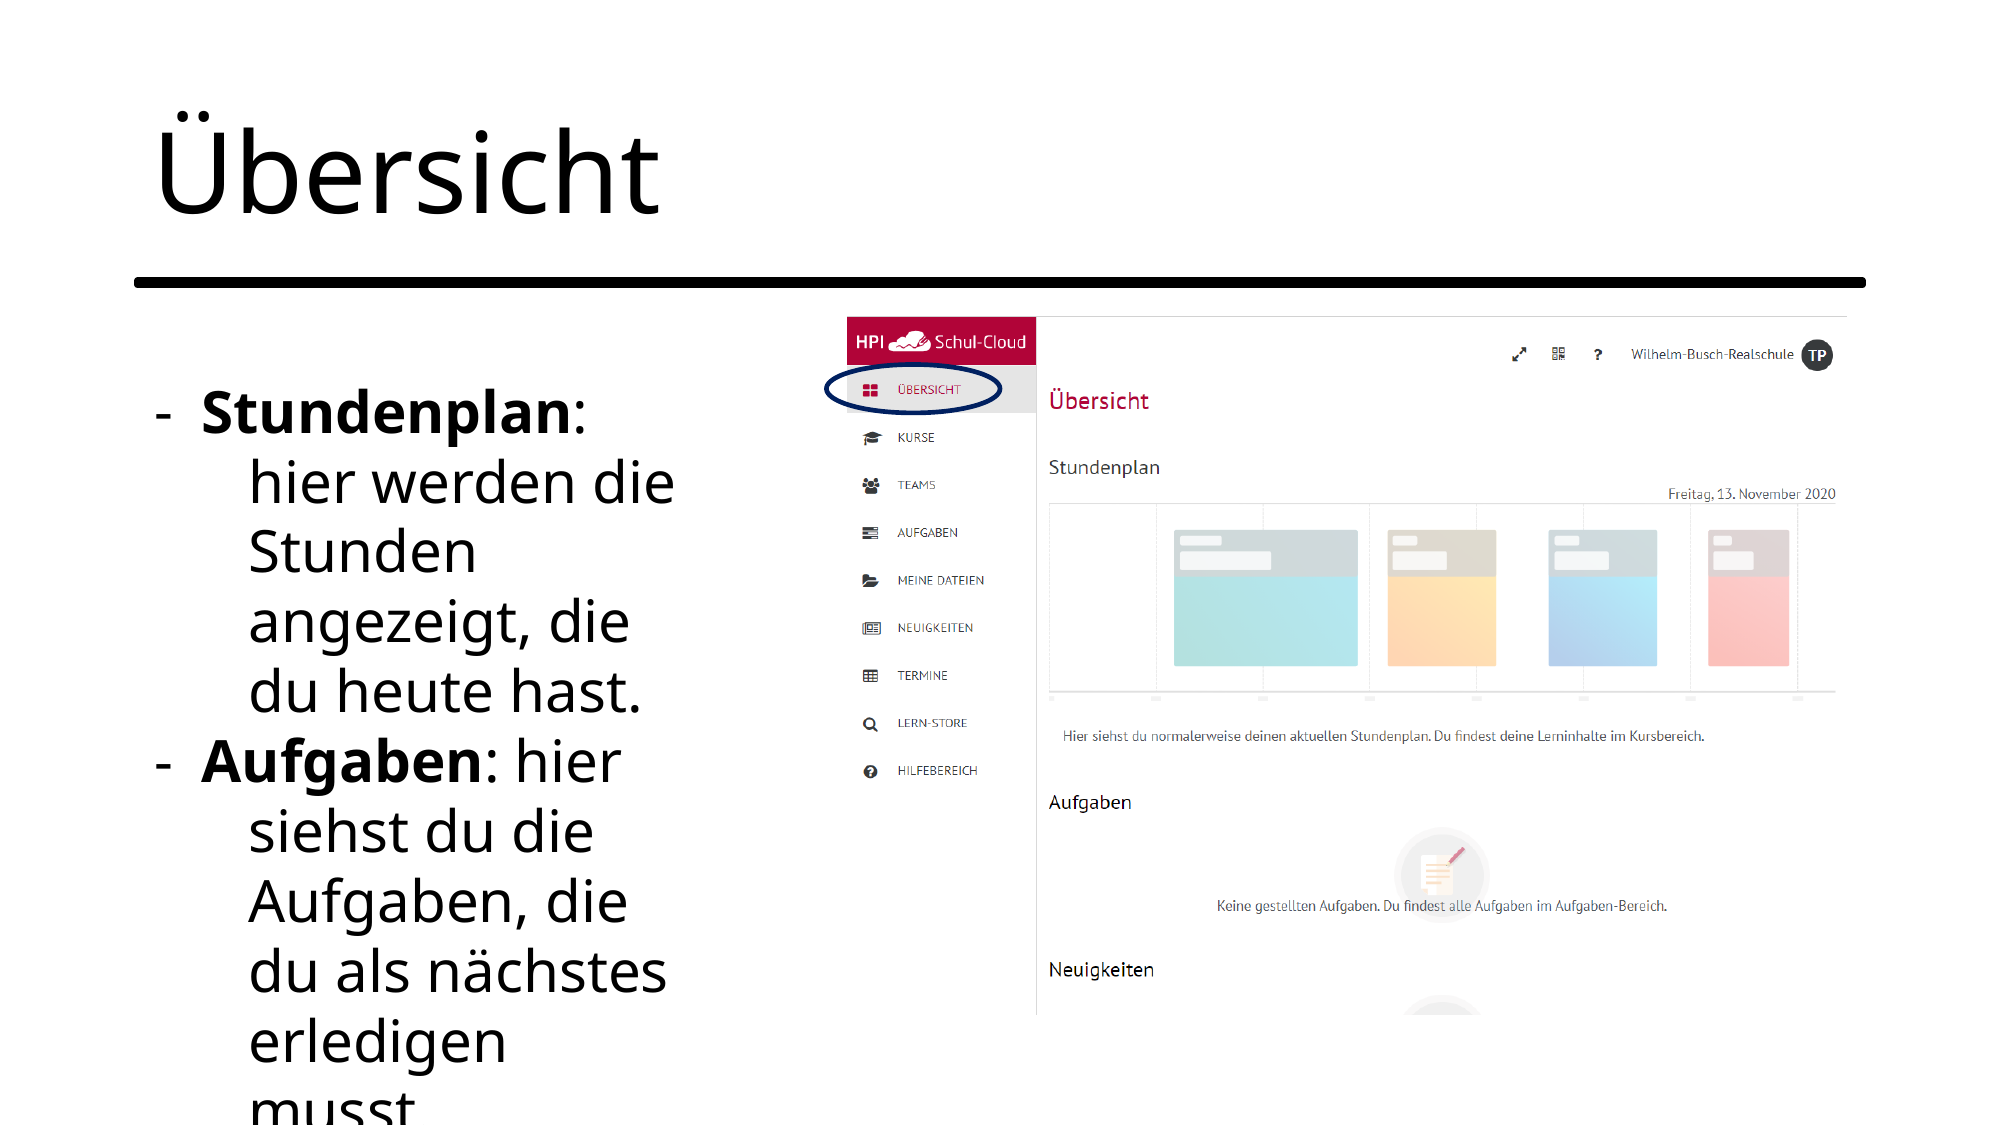

# Übersicht
Stundenplan: hier werden die Stunden angezeigt, die du heute hast.
Aufgaben: hier siehst du die Aufgaben, die du als nächstes erledigen musst.
Neuigkeiten: hier erfährst du Neuigkeiten über die Schule.